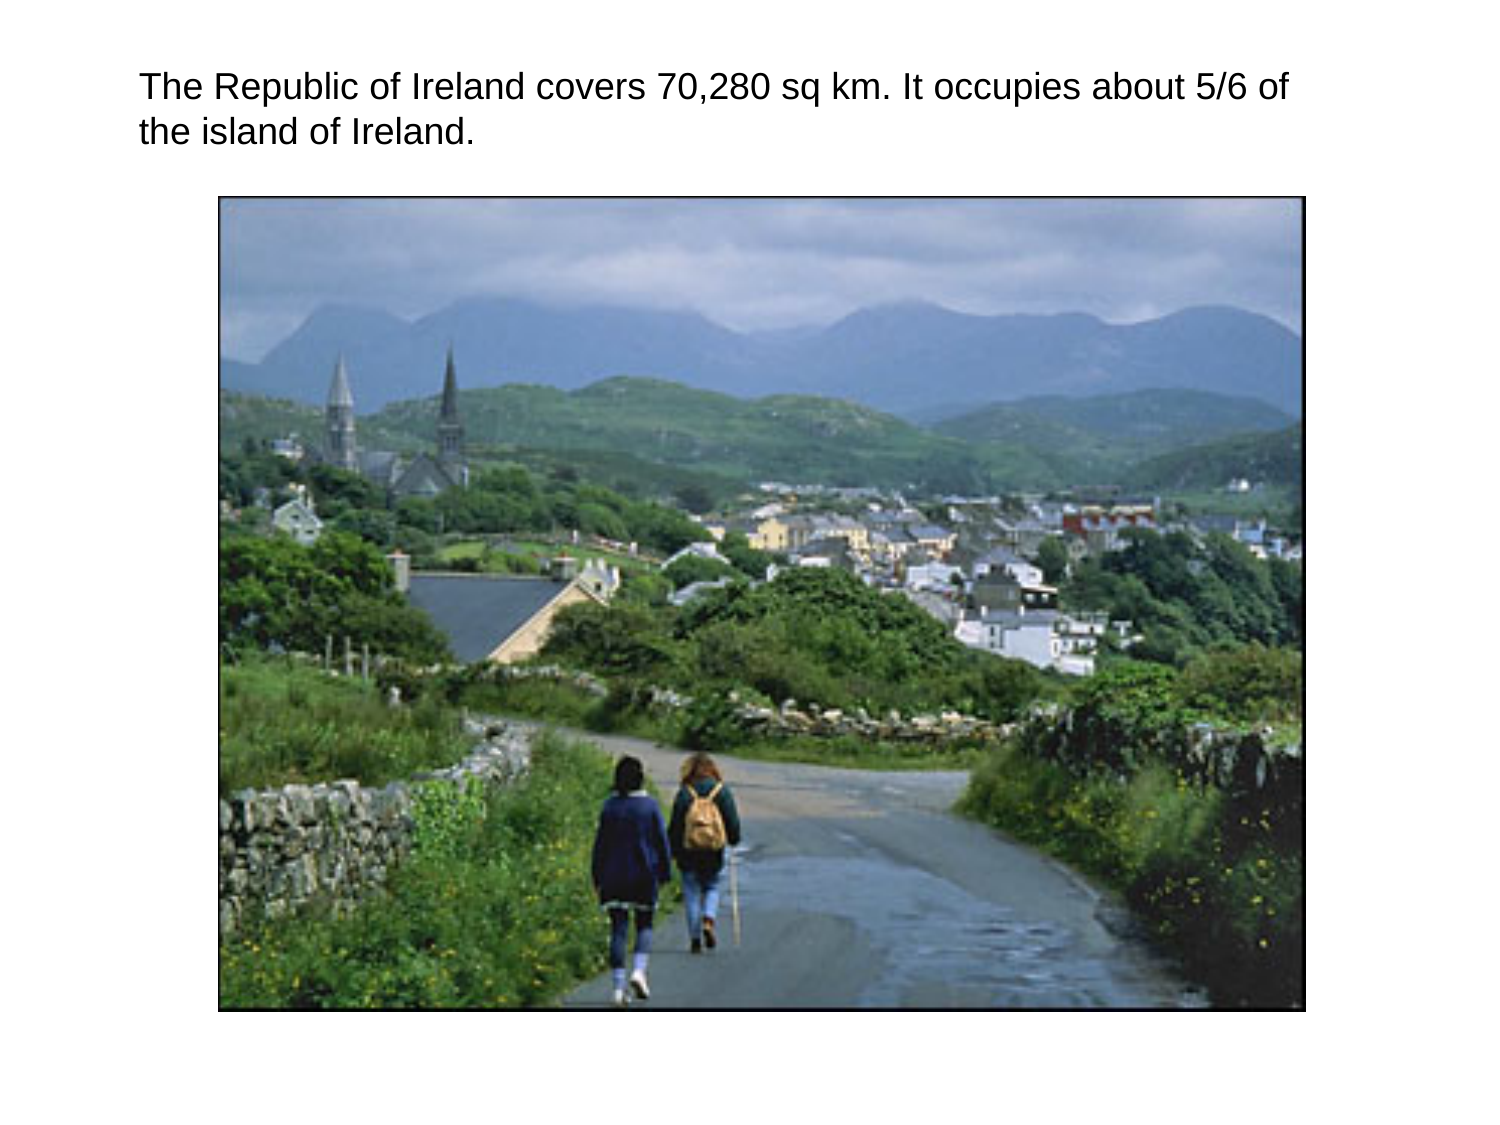

The Republic of Ireland covers 70,280 sq km. It occupies about 5/6 of the island of Ireland.